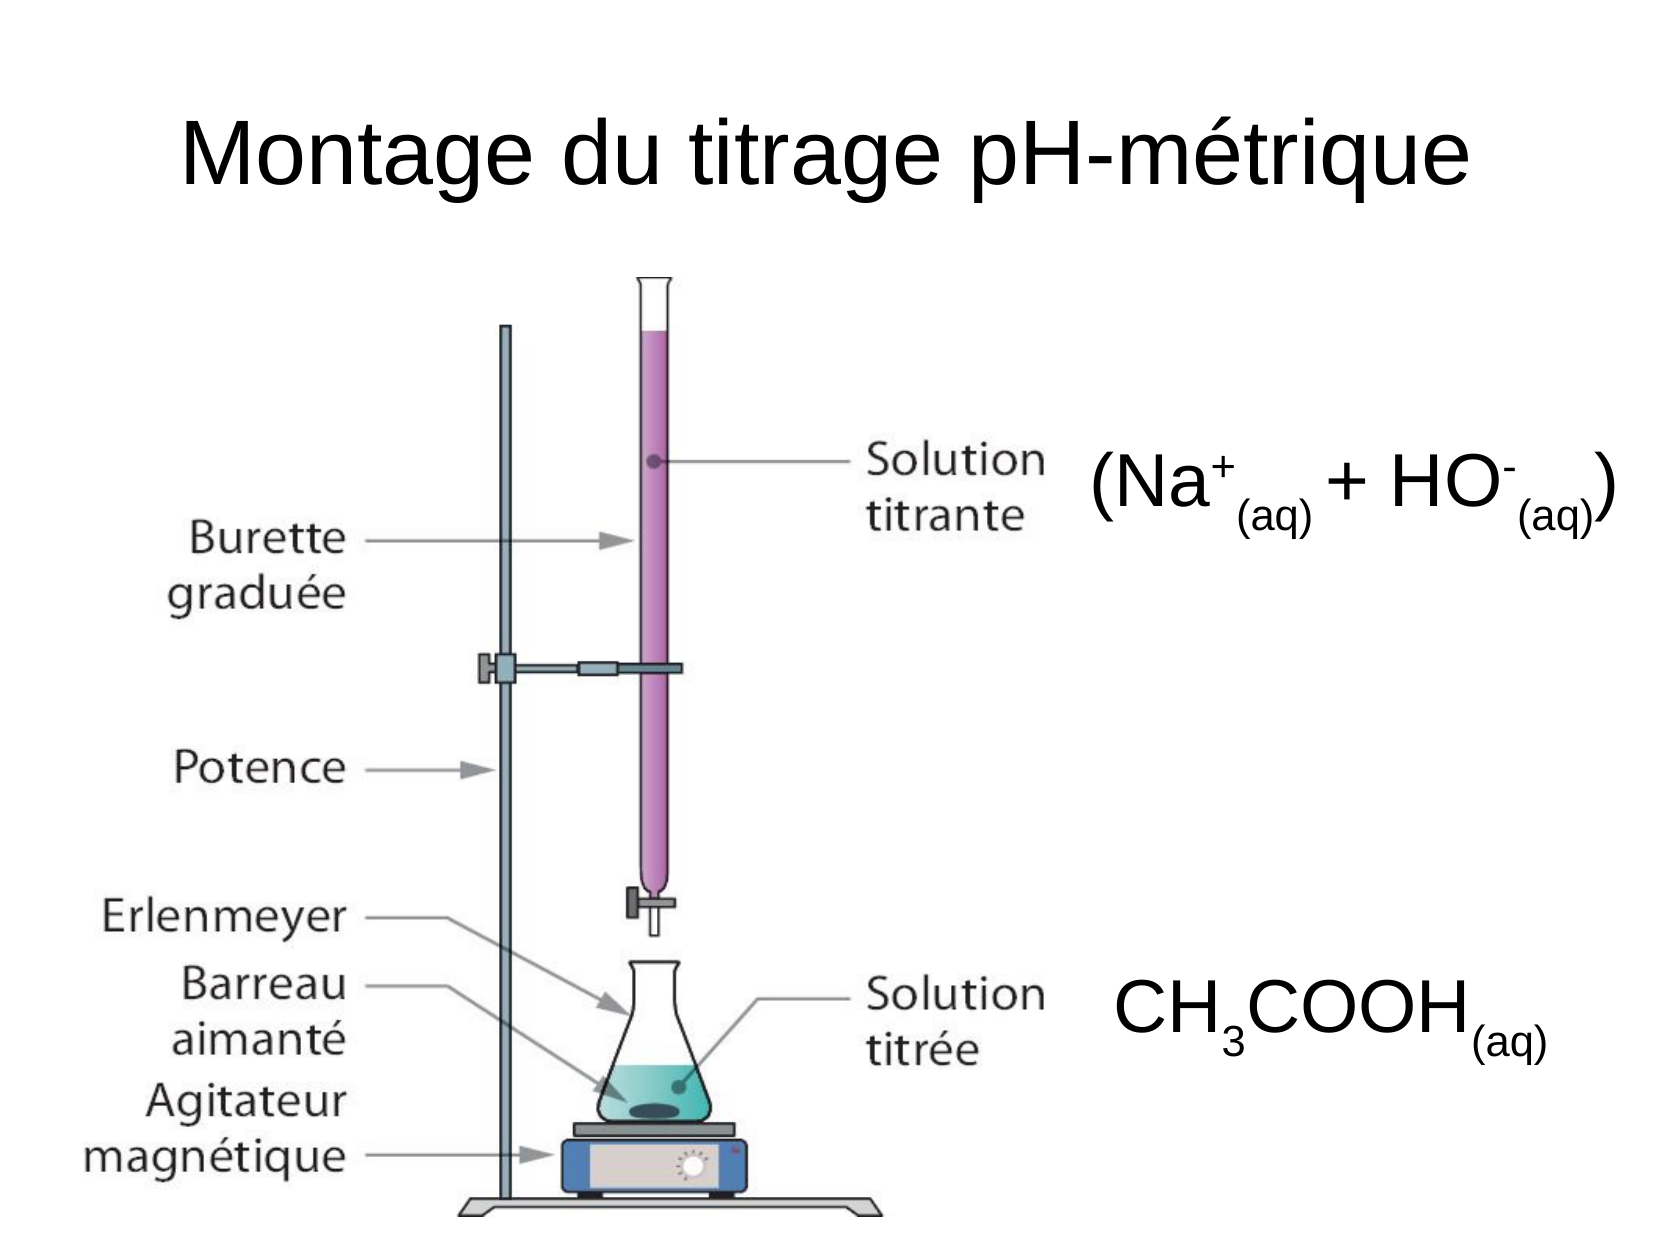

# Montage du titrage pH-métrique
(Na+(aq) + HO-(aq))
CH3COOH(aq)